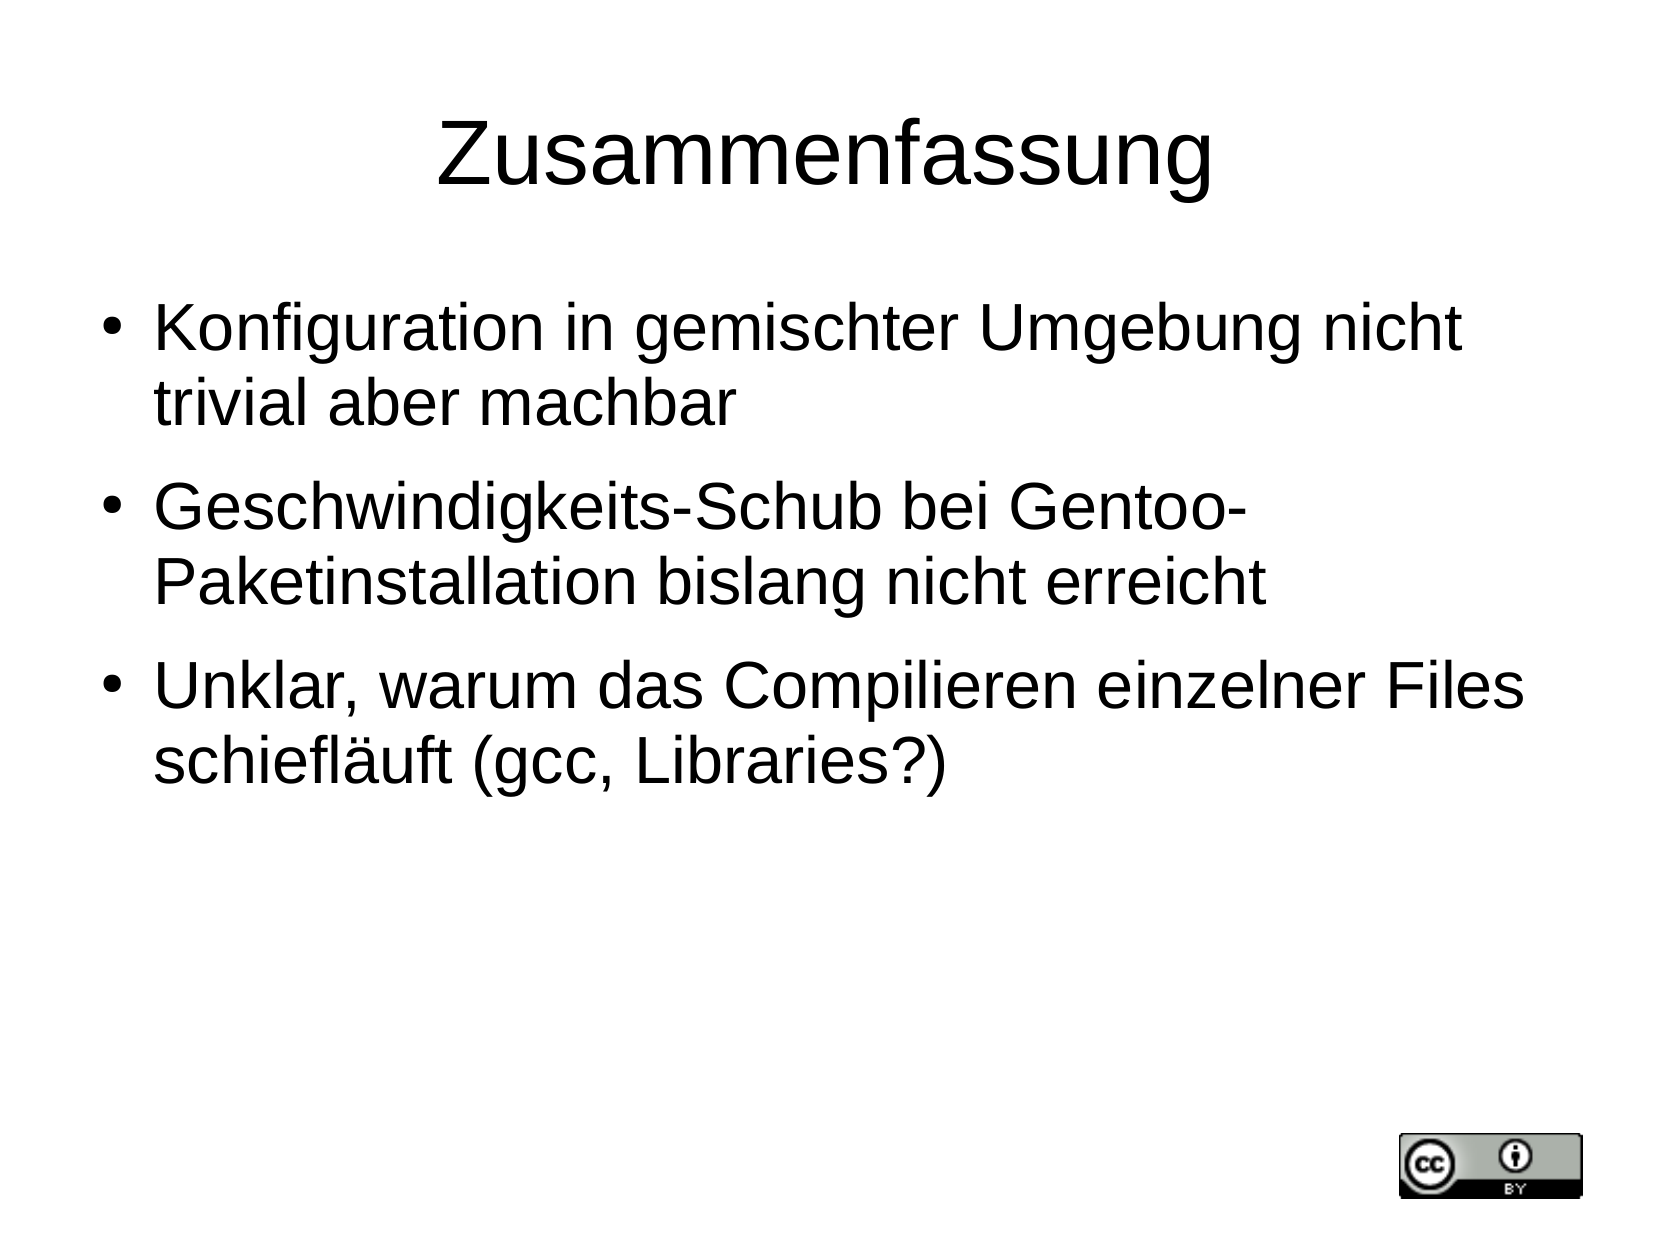

# Zusammenfassung
Konfiguration in gemischter Umgebung nicht trivial aber machbar
Geschwindigkeits-Schub bei Gentoo-Paketinstallation bislang nicht erreicht
Unklar, warum das Compilieren einzelner Files schiefläuft (gcc, Libraries?)